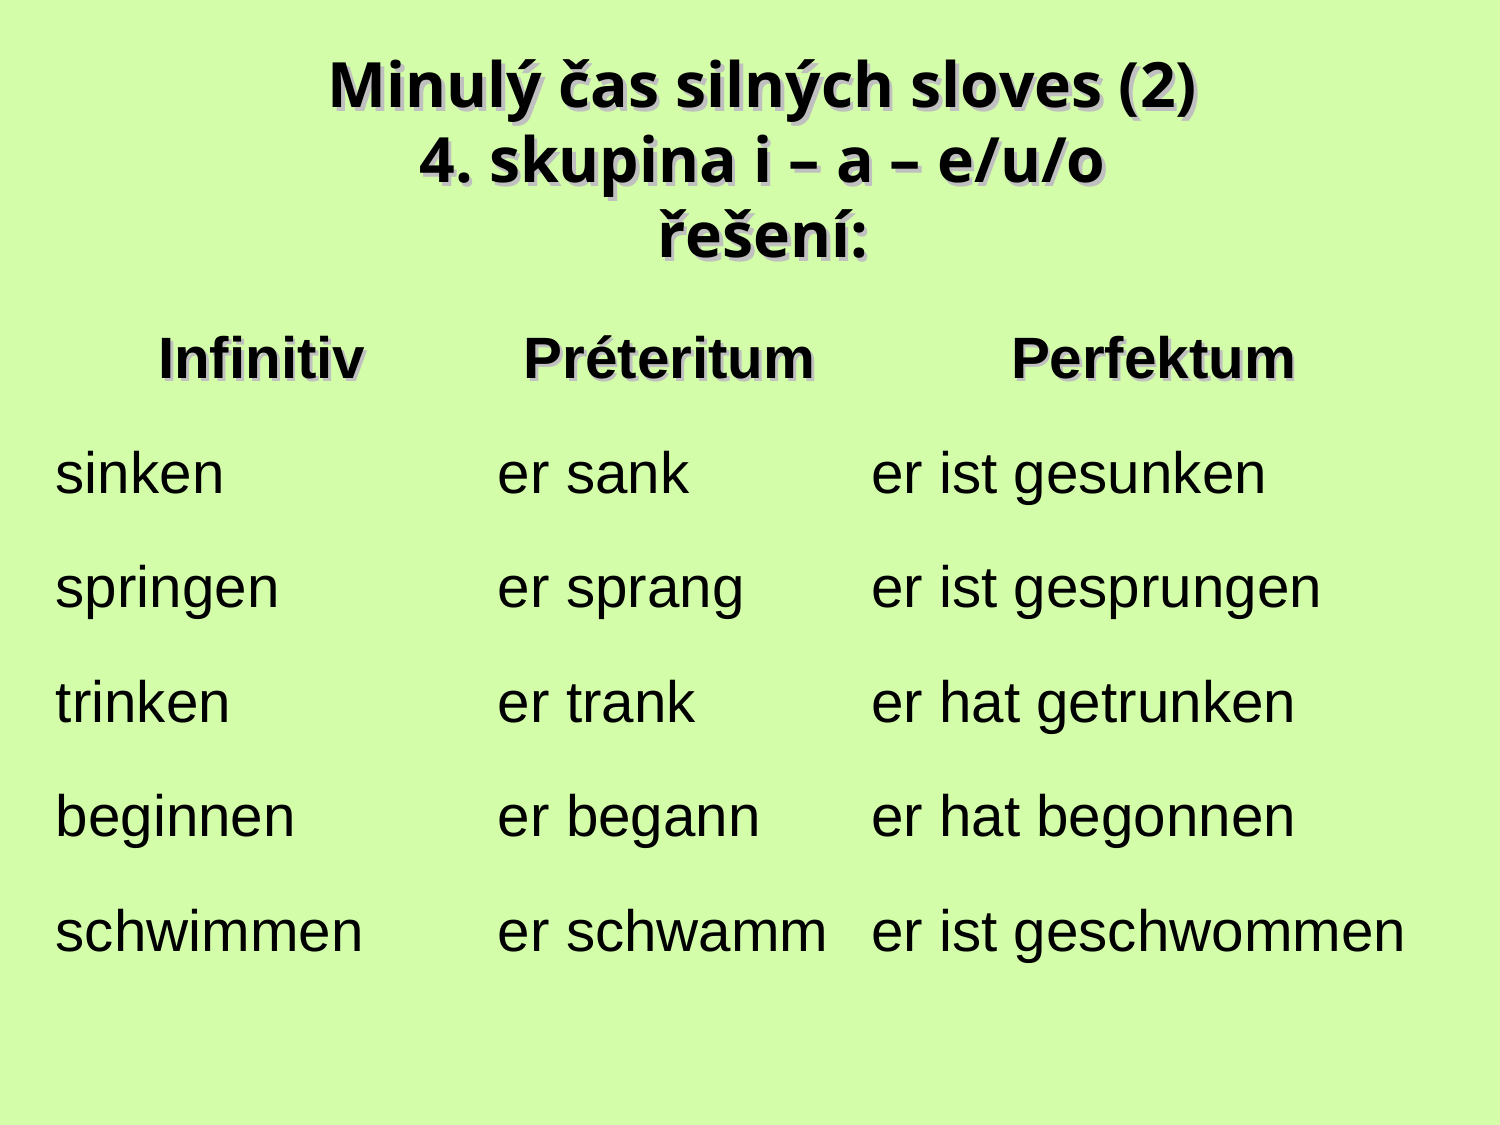

# Minulý čas silných sloves (2) 4. skupina i – a – e/u/o řešení:
| Infinitiv | Préteritum | Perfektum |
| --- | --- | --- |
| sinken | er sank | er ist gesunken |
| springen | er sprang | er ist gesprungen |
| trinken | er trank | er hat getrunken |
| beginnen | er begann | er hat begonnen |
| schwimmen | er schwamm | er ist geschwommen |